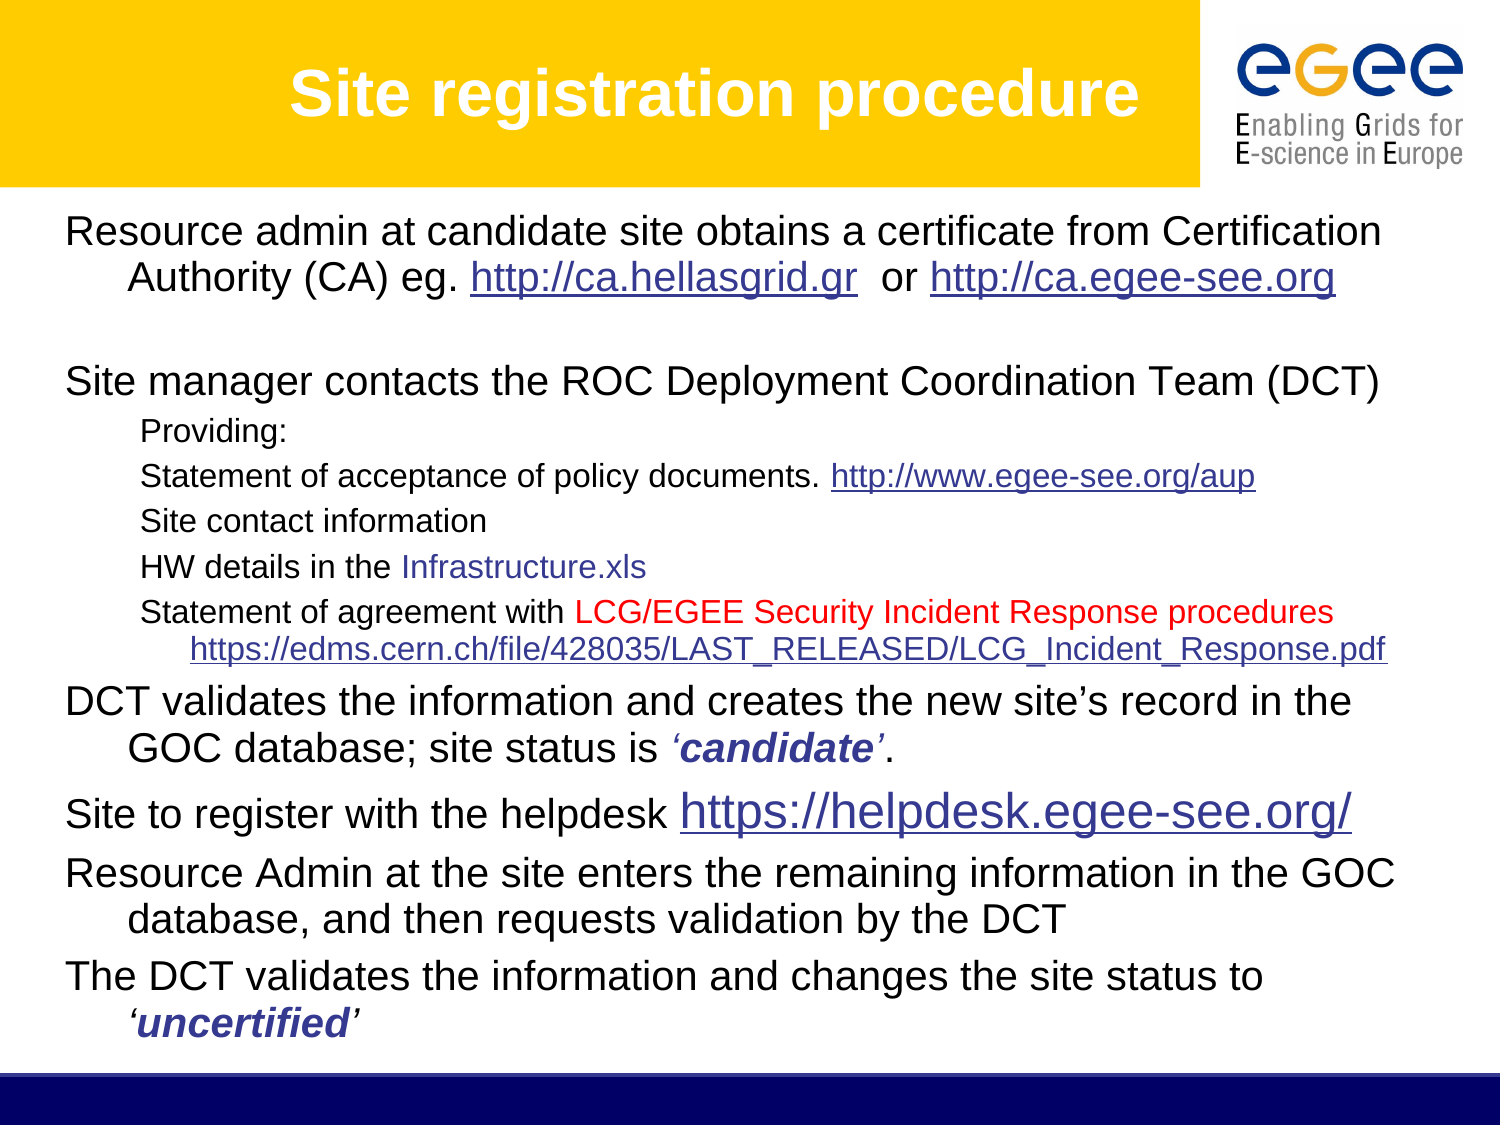

# Site registration procedure
Resource admin at candidate site obtains a certificate from Certification Authority (CA) eg. http://ca.hellasgrid.gr or http://ca.egee-see.org
Site manager contacts the ROC Deployment Coordination Team (DCT)
Providing:
Statement of acceptance of policy documents. http://www.egee-see.org/aup
Site contact information
HW details in the Infrastructure.xls
Statement of agreement with LCG/EGEE Security Incident Response procedures	https://edms.cern.ch/file/428035/LAST_RELEASED/LCG_Incident_Response.pdf
DCT validates the information and creates the new site’s record in the GOC database; site status is ‘candidate’.
Site to register with the helpdesk https://helpdesk.egee-see.org/
Resource Admin at the site enters the remaining information in the GOC database, and then requests validation by the DCT
The DCT validates the information and changes the site status to ‘uncertified’